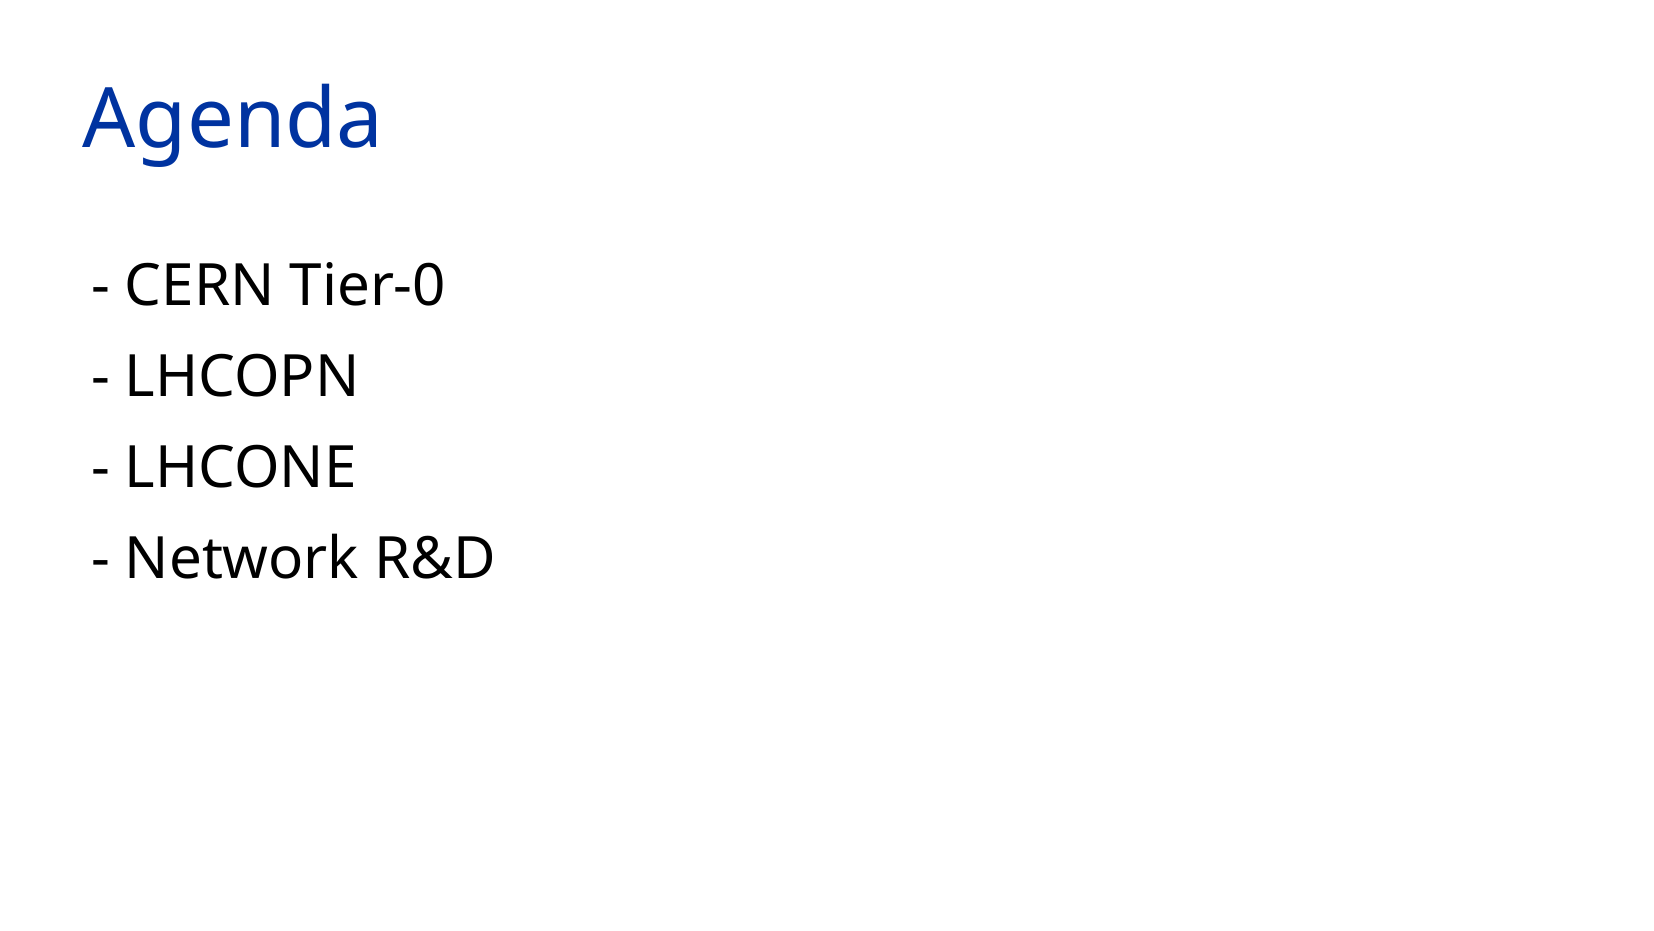

# Agenda
- CERN Tier-0
- LHCOPN
- LHCONE
- Network R&D